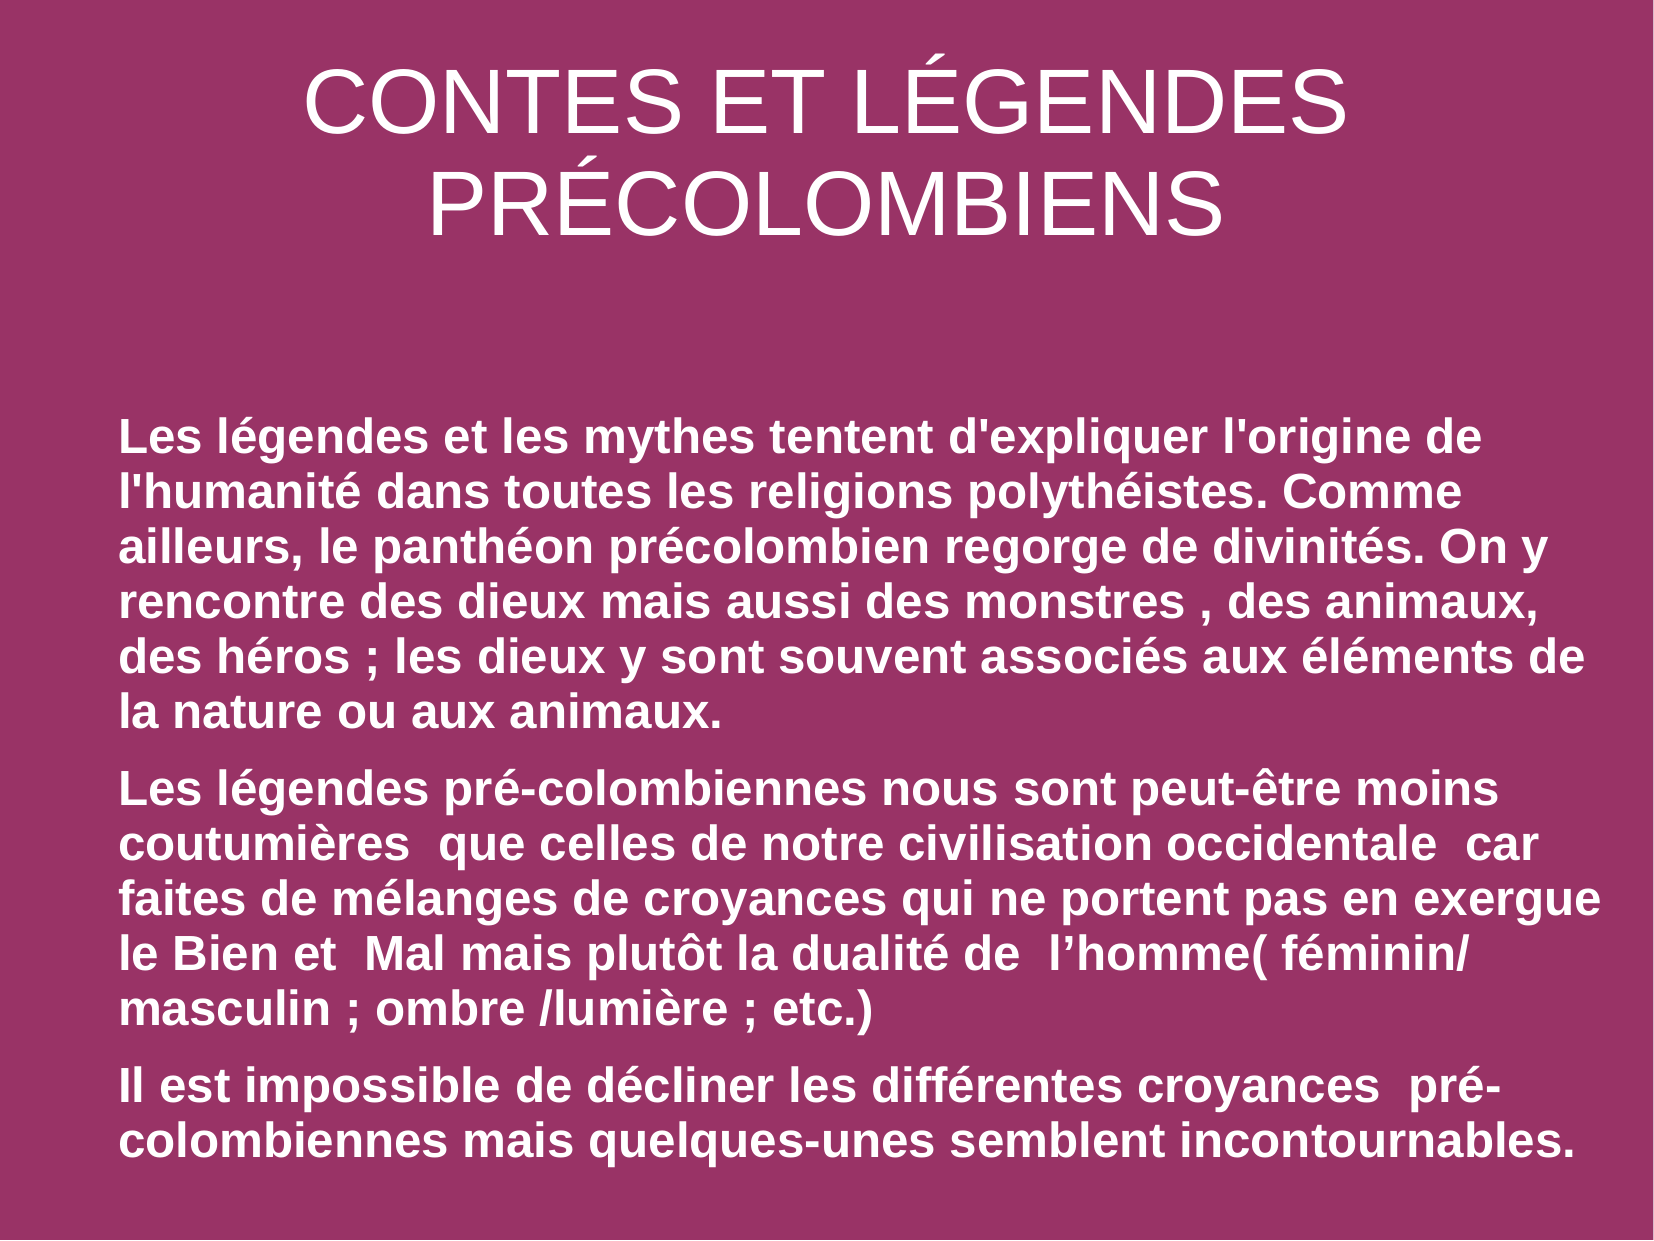

# CONTES ET LÉGENDES PRÉCOLOMBIENS
Les légendes et les mythes tentent d'expliquer l'origine de l'humanité dans toutes les religions polythéistes. Comme ailleurs, le panthéon précolombien regorge de divinités. On y rencontre des dieux mais aussi des monstres , des animaux, des héros ; les dieux y sont souvent associés aux éléments de la nature ou aux animaux.
Les légendes pré-colombiennes nous sont peut-être moins coutumières que celles de notre civilisation occidentale car faites de mélanges de croyances qui ne portent pas en exergue le Bien et Mal mais plutôt la dualité de l’homme( féminin/ masculin ; ombre /lumière ; etc.)
Il est impossible de décliner les différentes croyances pré-colombiennes mais quelques-unes semblent incontournables.